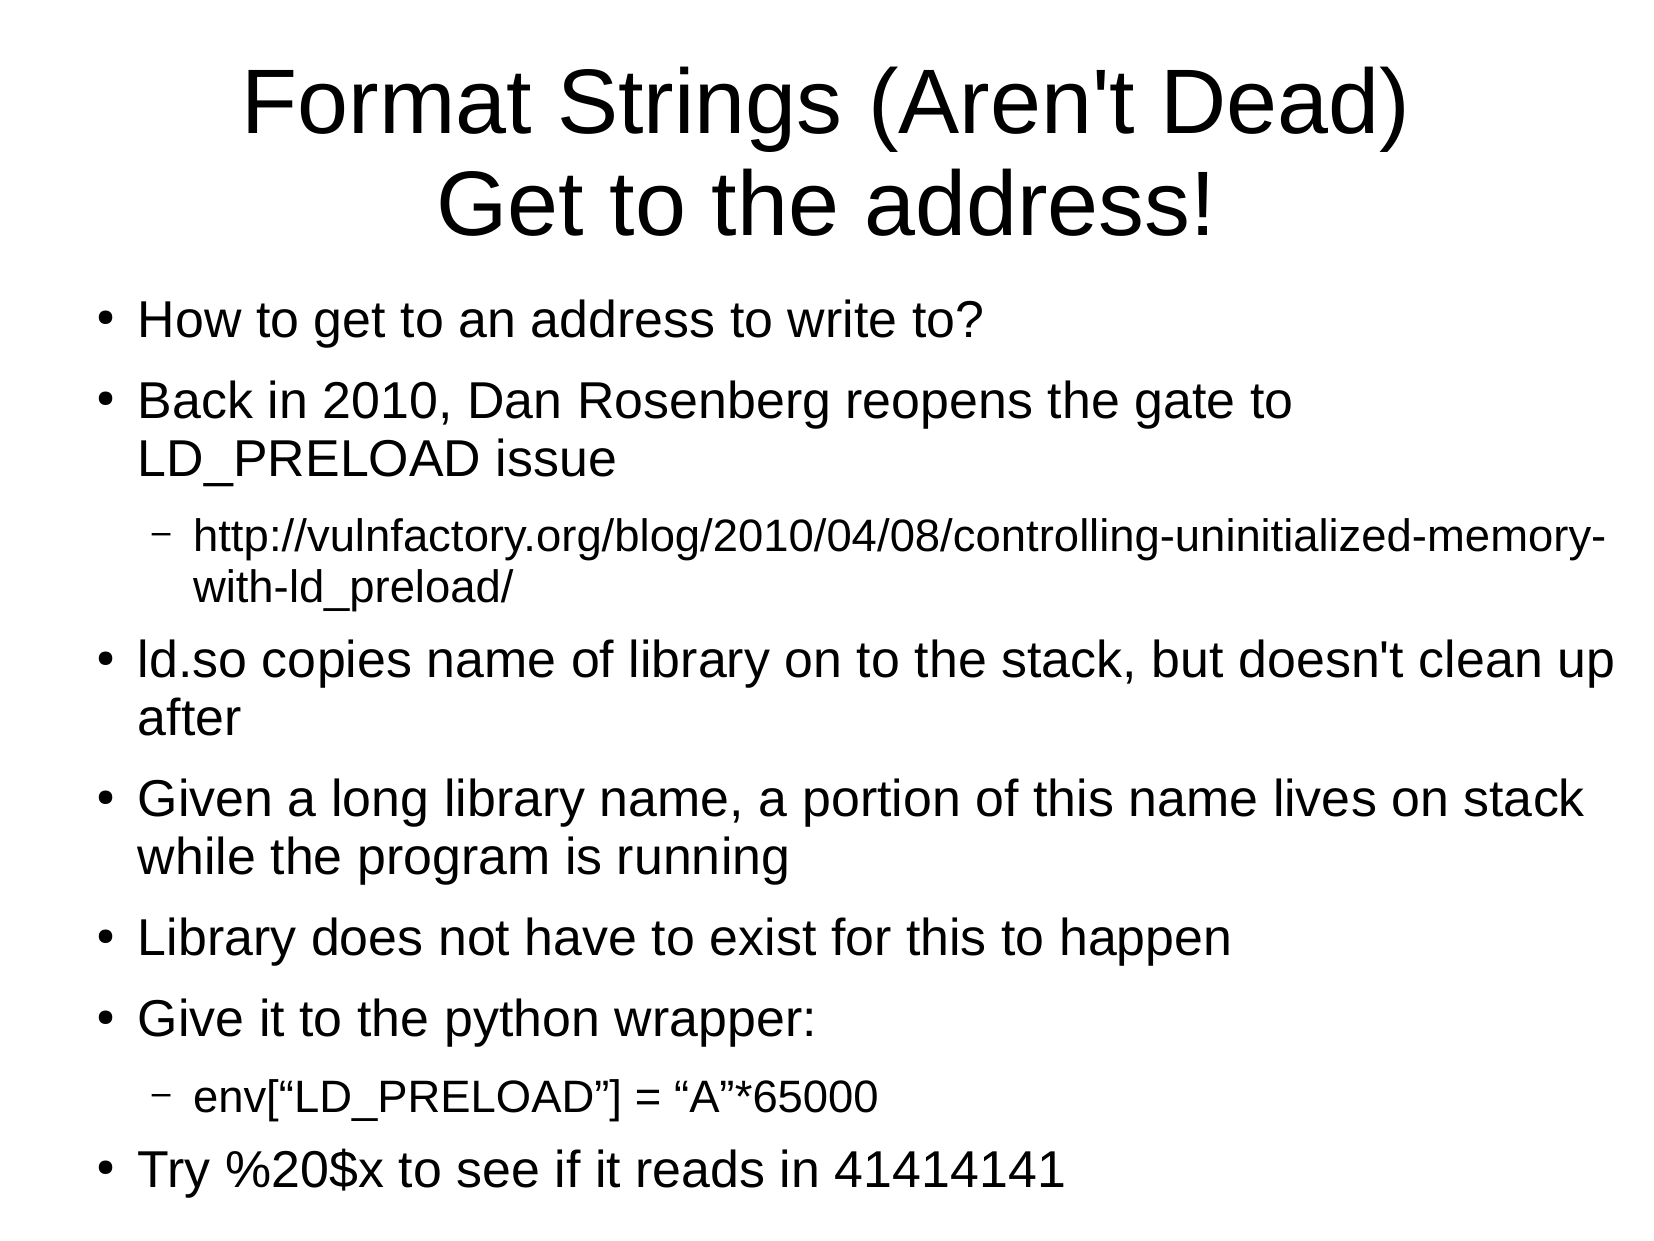

# Format Strings (Aren't Dead) Get to the address!
How to get to an address to write to?
Back in 2010, Dan Rosenberg reopens the gate to LD_PRELOAD issue
http://vulnfactory.org/blog/2010/04/08/controlling-uninitialized-memory-with-ld_preload/
ld.so copies name of library on to the stack, but doesn't clean up after
Given a long library name, a portion of this name lives on stack while the program is running
Library does not have to exist for this to happen
Give it to the python wrapper:
env[“LD_PRELOAD”] = “A”*65000
Try %20$x to see if it reads in 41414141